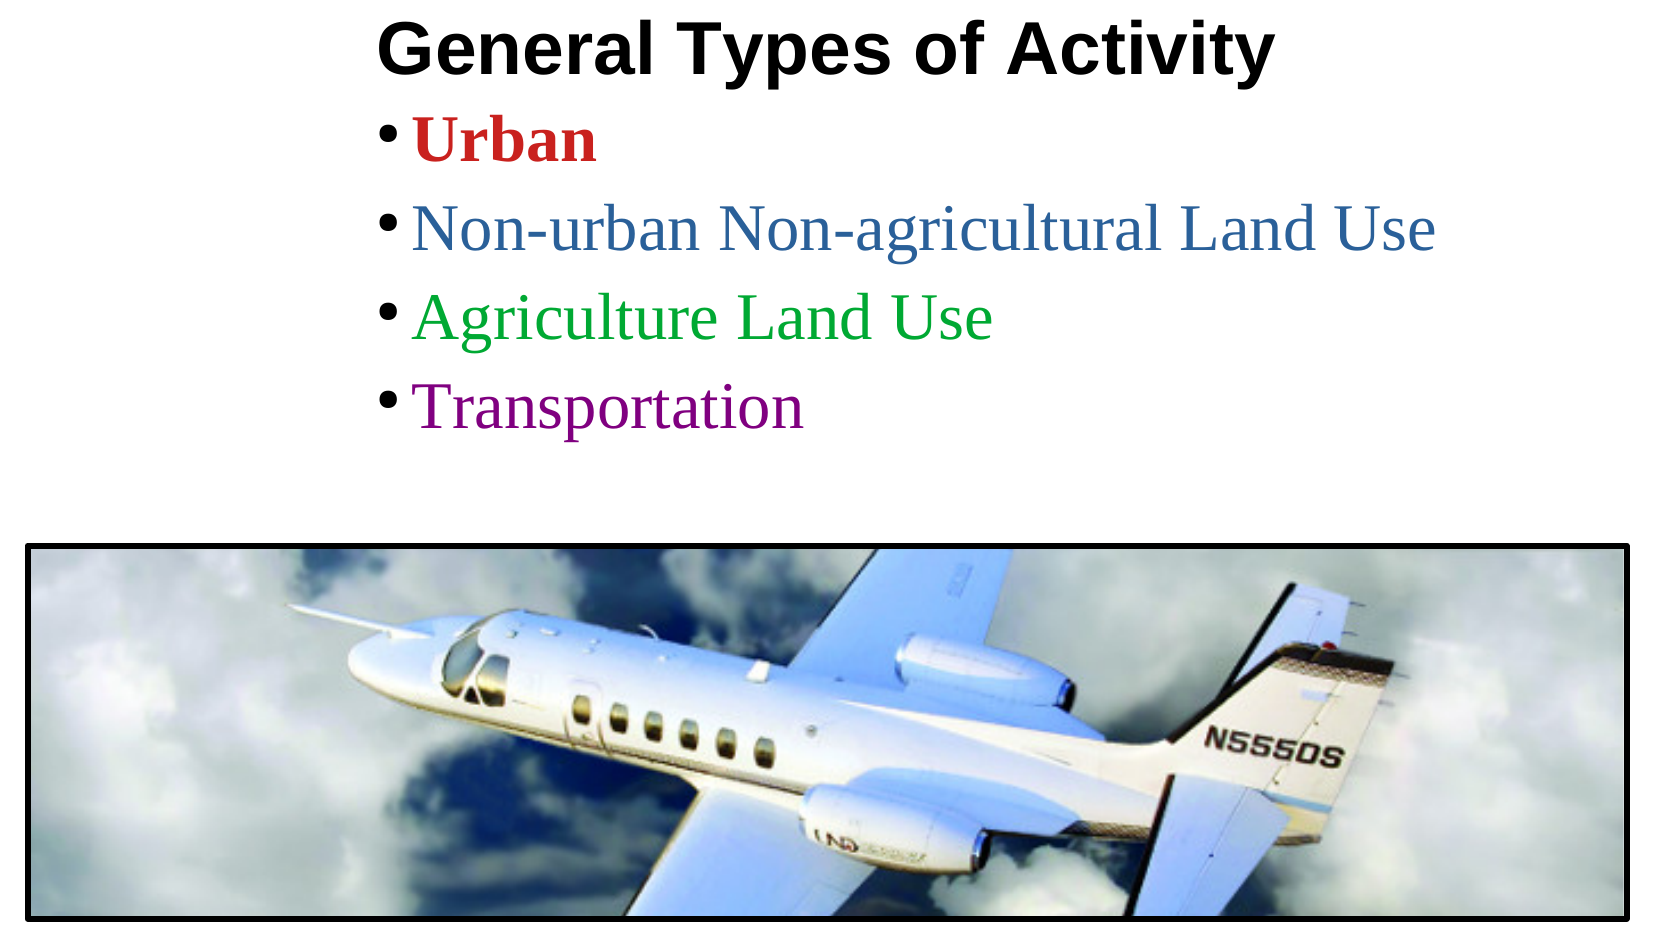

# General Types of Activity
Urban
Non-urban Non-agricultural Land Use
Agriculture Land Use
Transportation